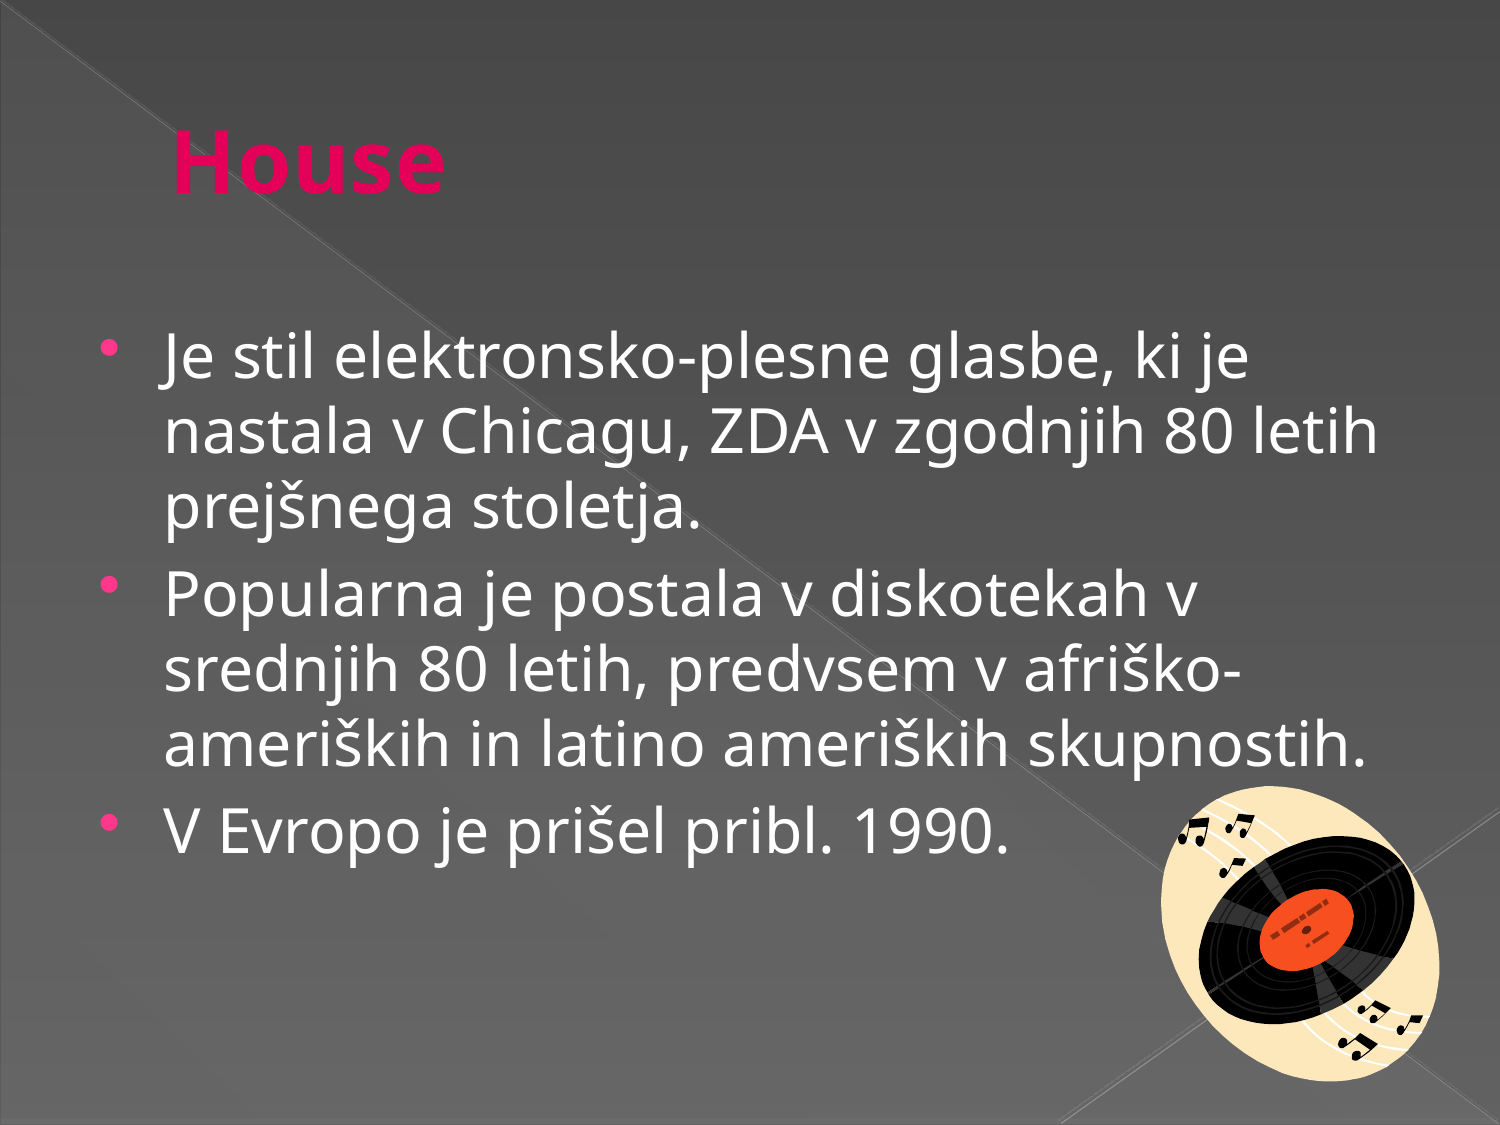

# House
Je stil elektronsko-plesne glasbe, ki je nastala v Chicagu, ZDA v zgodnjih 80 letih prejšnega stoletja.
Popularna je postala v diskotekah v srednjih 80 letih, predvsem v afriško-ameriških in latino ameriških skupnostih.
V Evropo je prišel pribl. 1990.